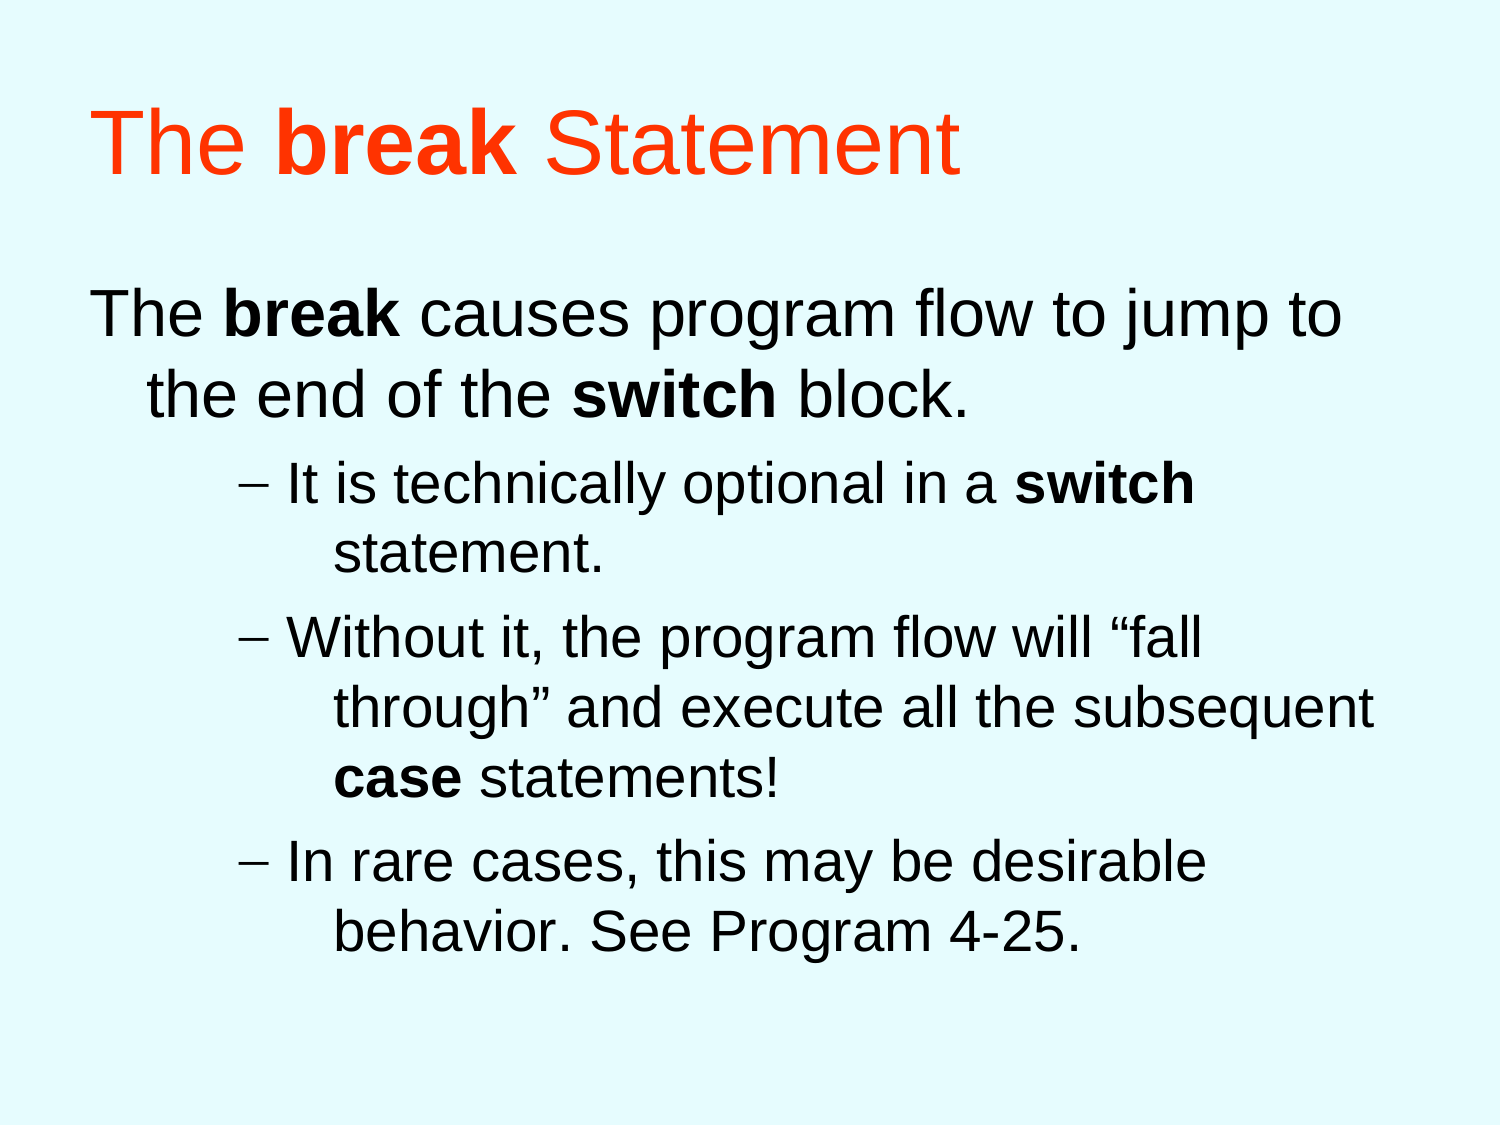

# The break Statement
The break causes program flow to jump to the end of the switch block.
It is technically optional in a switch statement.
Without it, the program flow will “fall through” and execute all the subsequent case statements!
In rare cases, this may be desirable behavior. See Program 4-25.